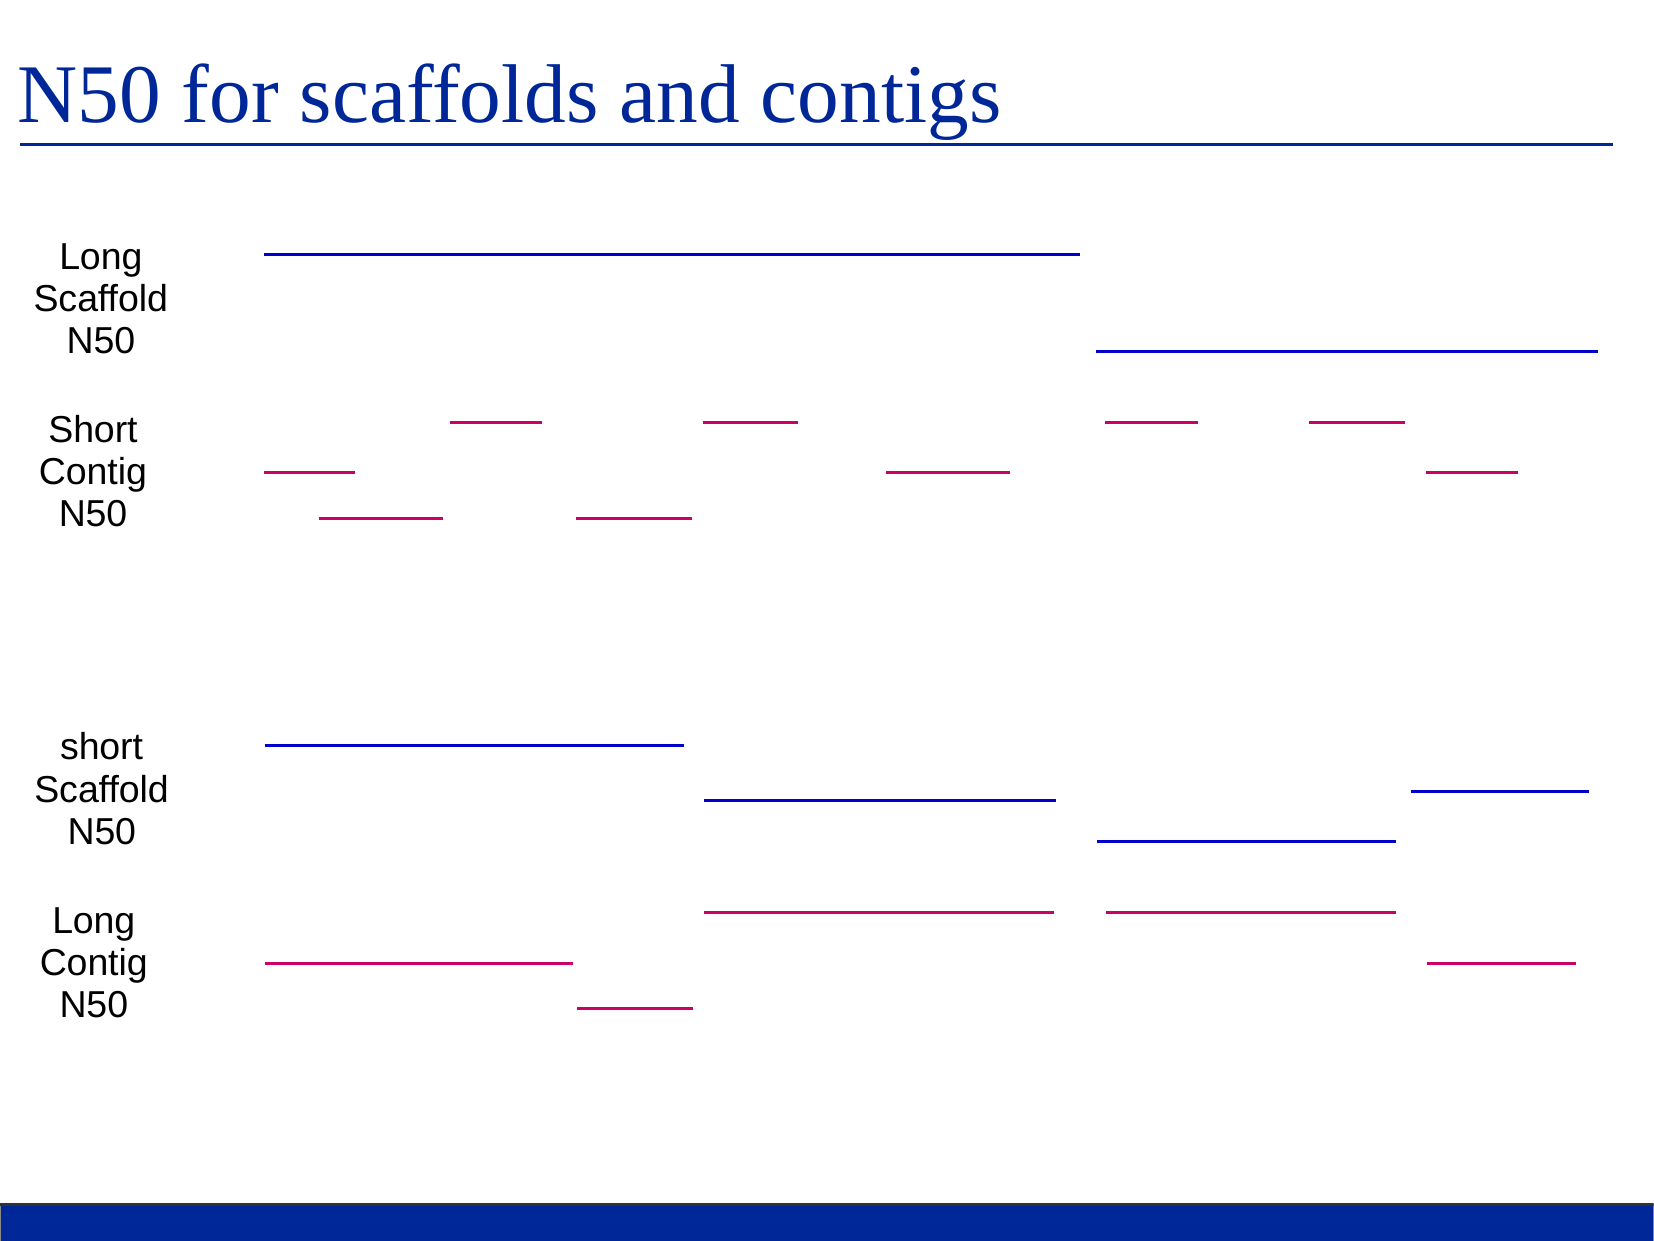

# N50 for scaffolds and contigs
Long
Scaffold
N50
Short
Contig
N50
short
Scaffold
N50
Long
Contig
N50